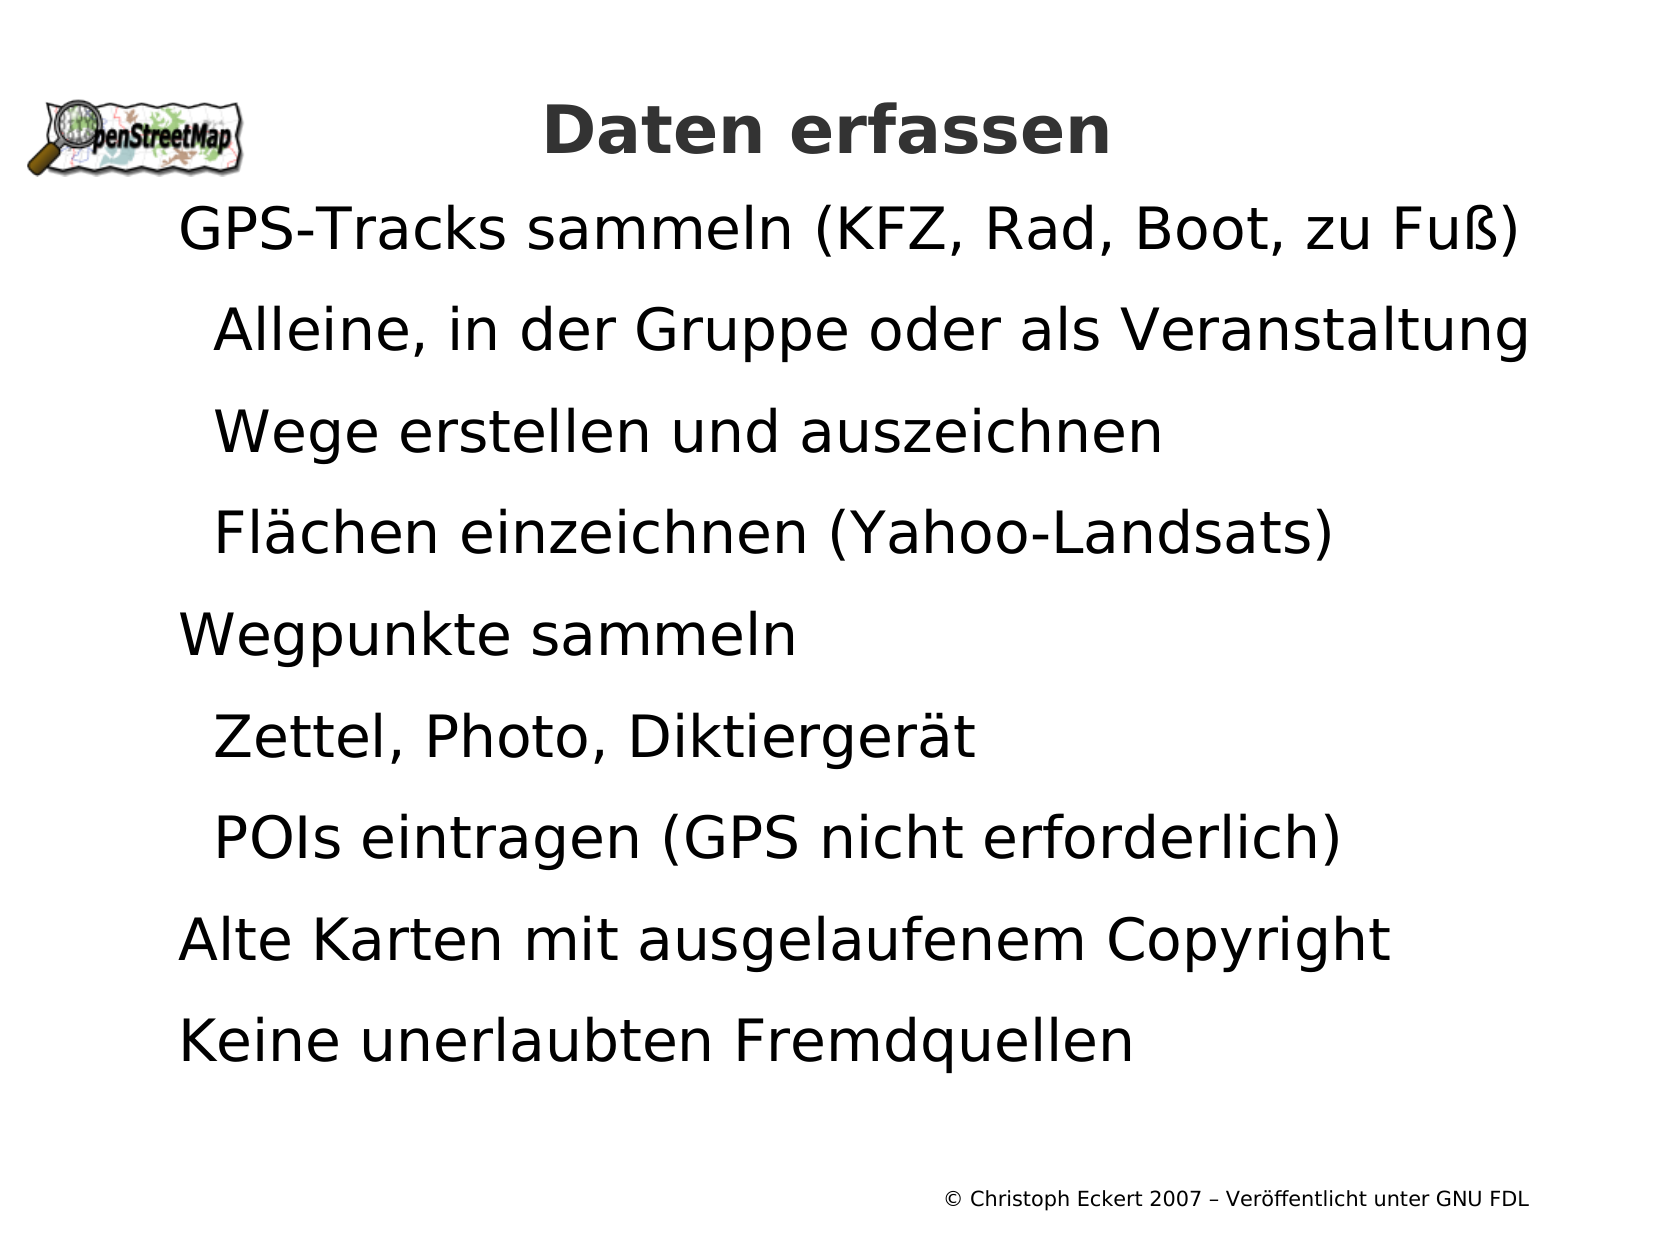

# Daten erfassen
GPS-Tracks sammeln (KFZ, Rad, Boot, zu Fuß)
Alleine, in der Gruppe oder als Veranstaltung
Wege erstellen und auszeichnen
Flächen einzeichnen (Yahoo-Landsats)
Wegpunkte sammeln
Zettel, Photo, Diktiergerät
POIs eintragen (GPS nicht erforderlich)
Alte Karten mit ausgelaufenem Copyright
Keine unerlaubten Fremdquellen